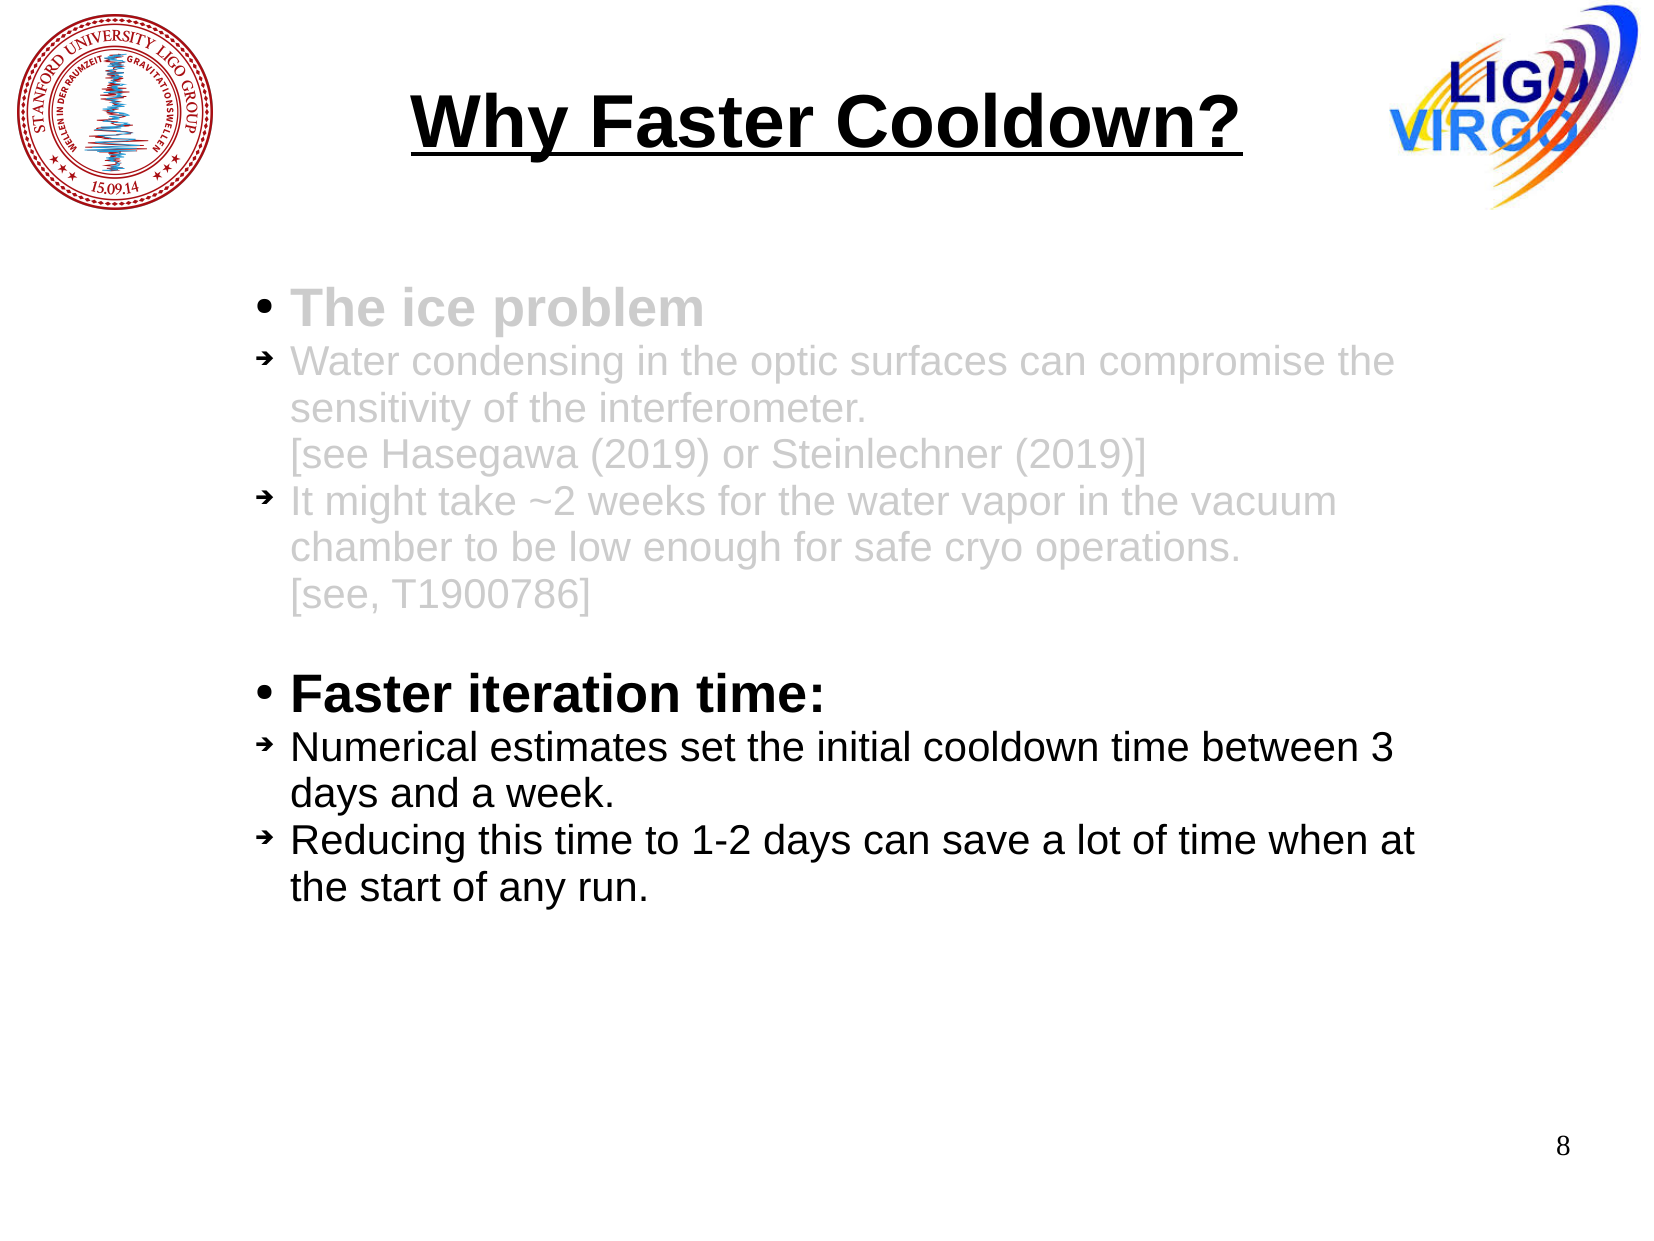

# Why Faster Cooldown?
The ice problem
Water condensing in the optic surfaces can compromise the sensitivity of the interferometer.
[see Hasegawa (2019) or Steinlechner (2019)]
It might take ~2 weeks for the water vapor in the vacuum chamber to be low enough for safe cryo operations.
[see, T1900786]
Faster iteration time:
Numerical estimates set the initial cooldown time between 3 days and a week.
Reducing this time to 1-2 days can save a lot of time when at the start of any run.
8